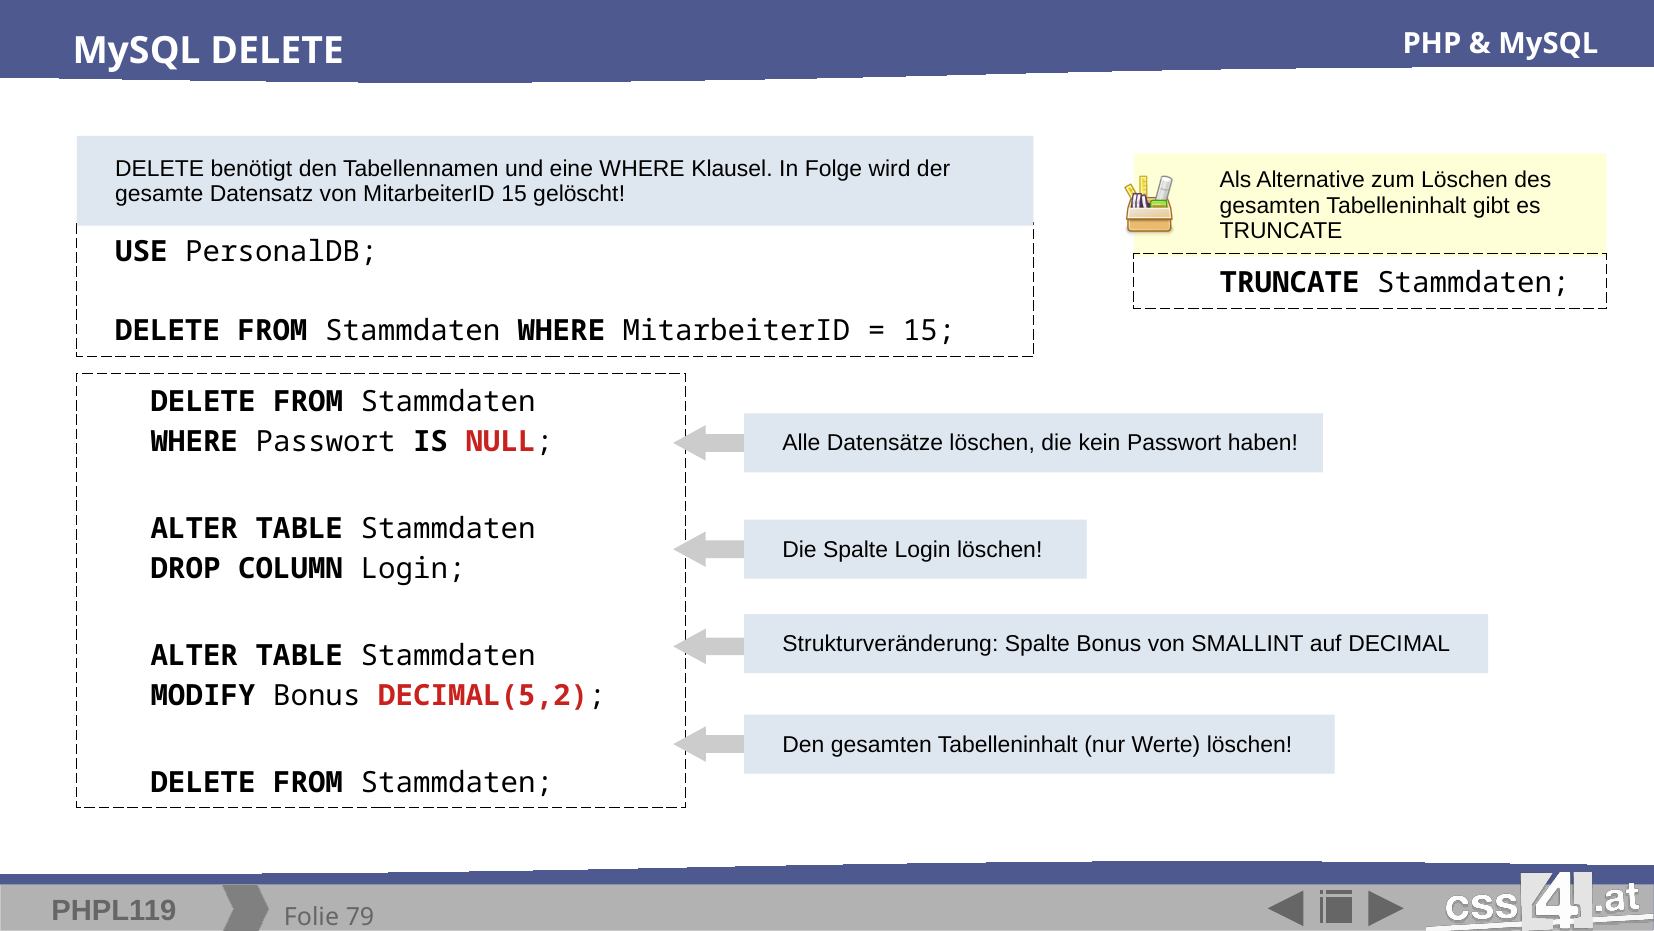

PHP & MySQL
MySQL DELETE
DELETE benötigt den Tabellennamen und eine WHERE Klausel. In Folge wird der
gesamte Datensatz von MitarbeiterID 15 gelöscht!
Als Alternative zum Löschen des gesamten Tabelleninhalt gibt es TRUNCATE
USE PersonalDB;
DELETE FROM Stammdaten WHERE MitarbeiterID = 15;
TRUNCATE Stammdaten;
DELETE FROM Stammdaten
WHERE Passwort IS NULL;
ALTER TABLE Stammdaten
DROP COLUMN Login;
ALTER TABLE Stammdaten
MODIFY Bonus DECIMAL(5,2);
DELETE FROM Stammdaten;
Alle Datensätze löschen, die kein Passwort haben!
Die Spalte Login löschen!
Strukturveränderung: Spalte Bonus von SMALLINT auf DECIMAL
Den gesamten Tabelleninhalt (nur Werte) löschen!
PHPL119
Folie